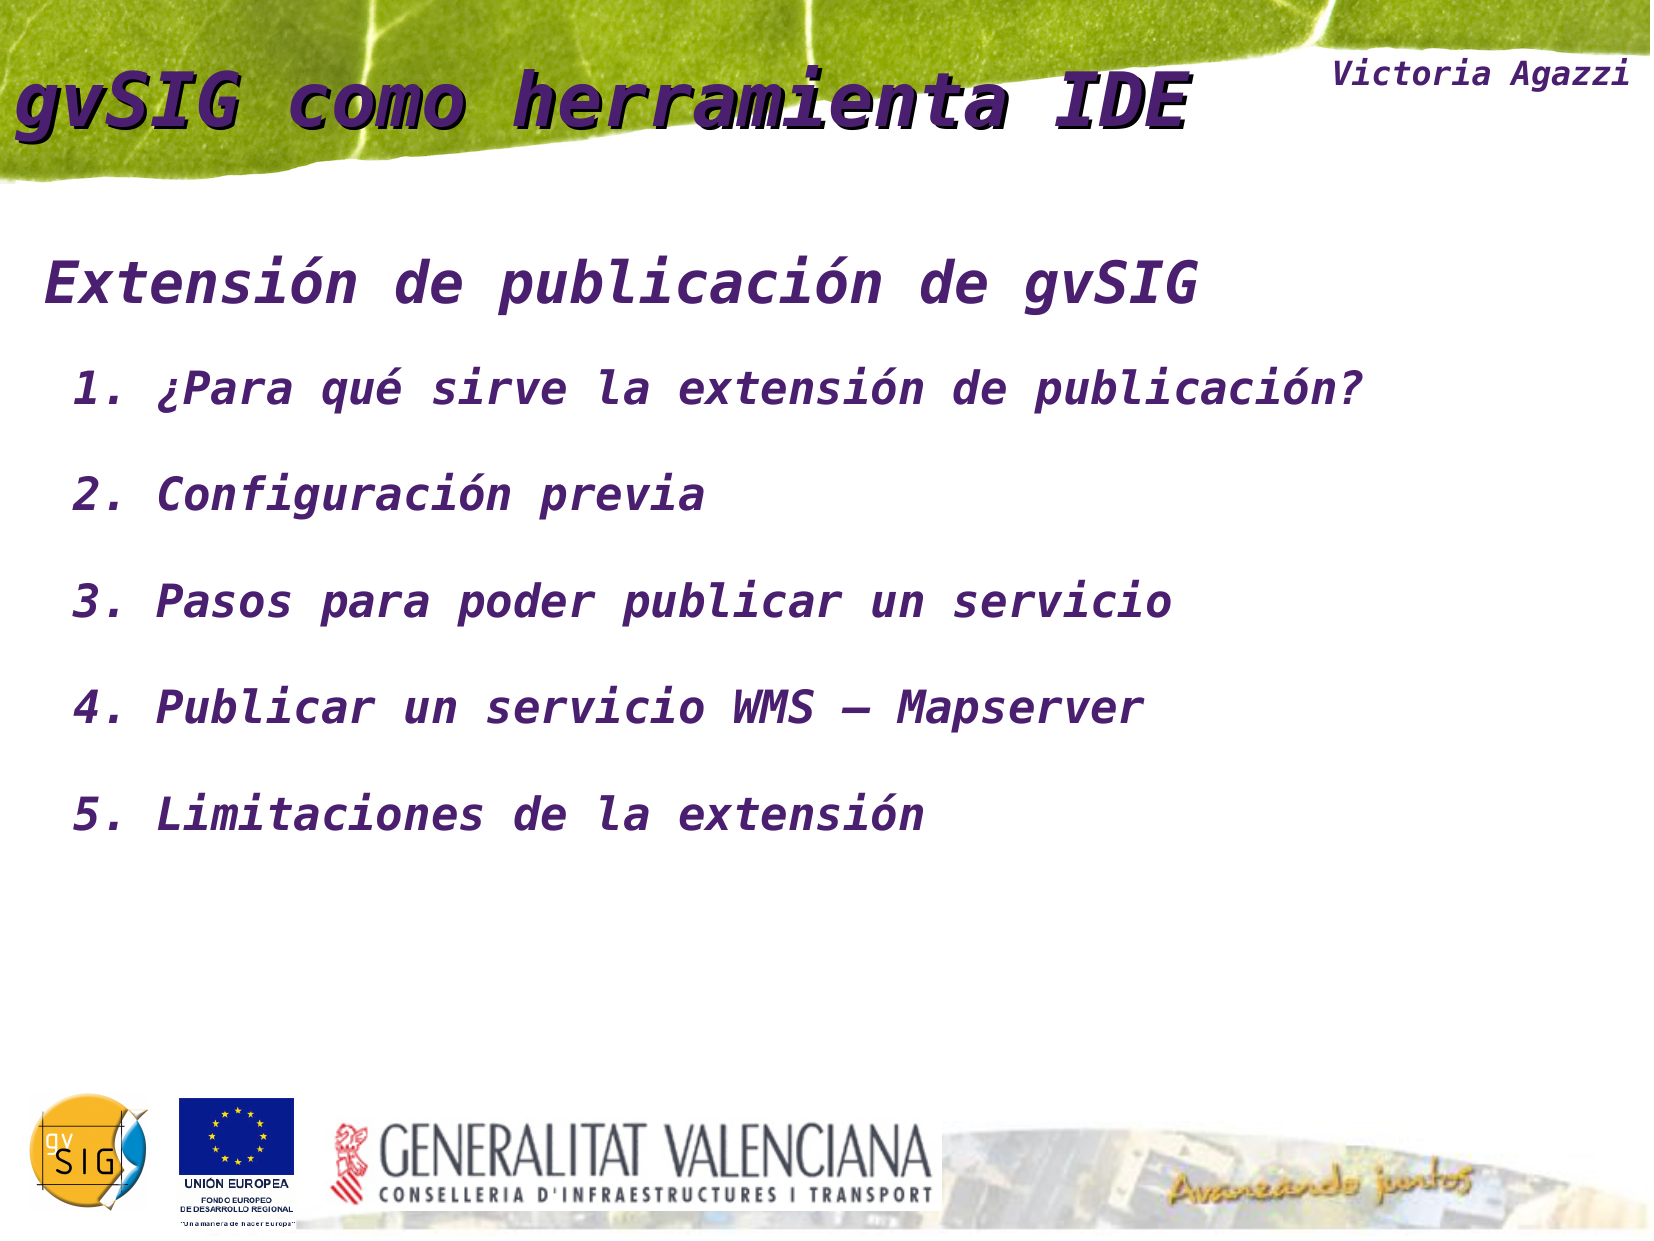

gvSIG como herramienta IDE
Victoria Agazzi
Extensión de publicación de gvSIG
1. ¿Para qué sirve la extensión de publicación?
2. Configuración previa
3. Pasos para poder publicar un servicio
4. Publicar un servicio WMS – Mapserver
5. Limitaciones de la extensión